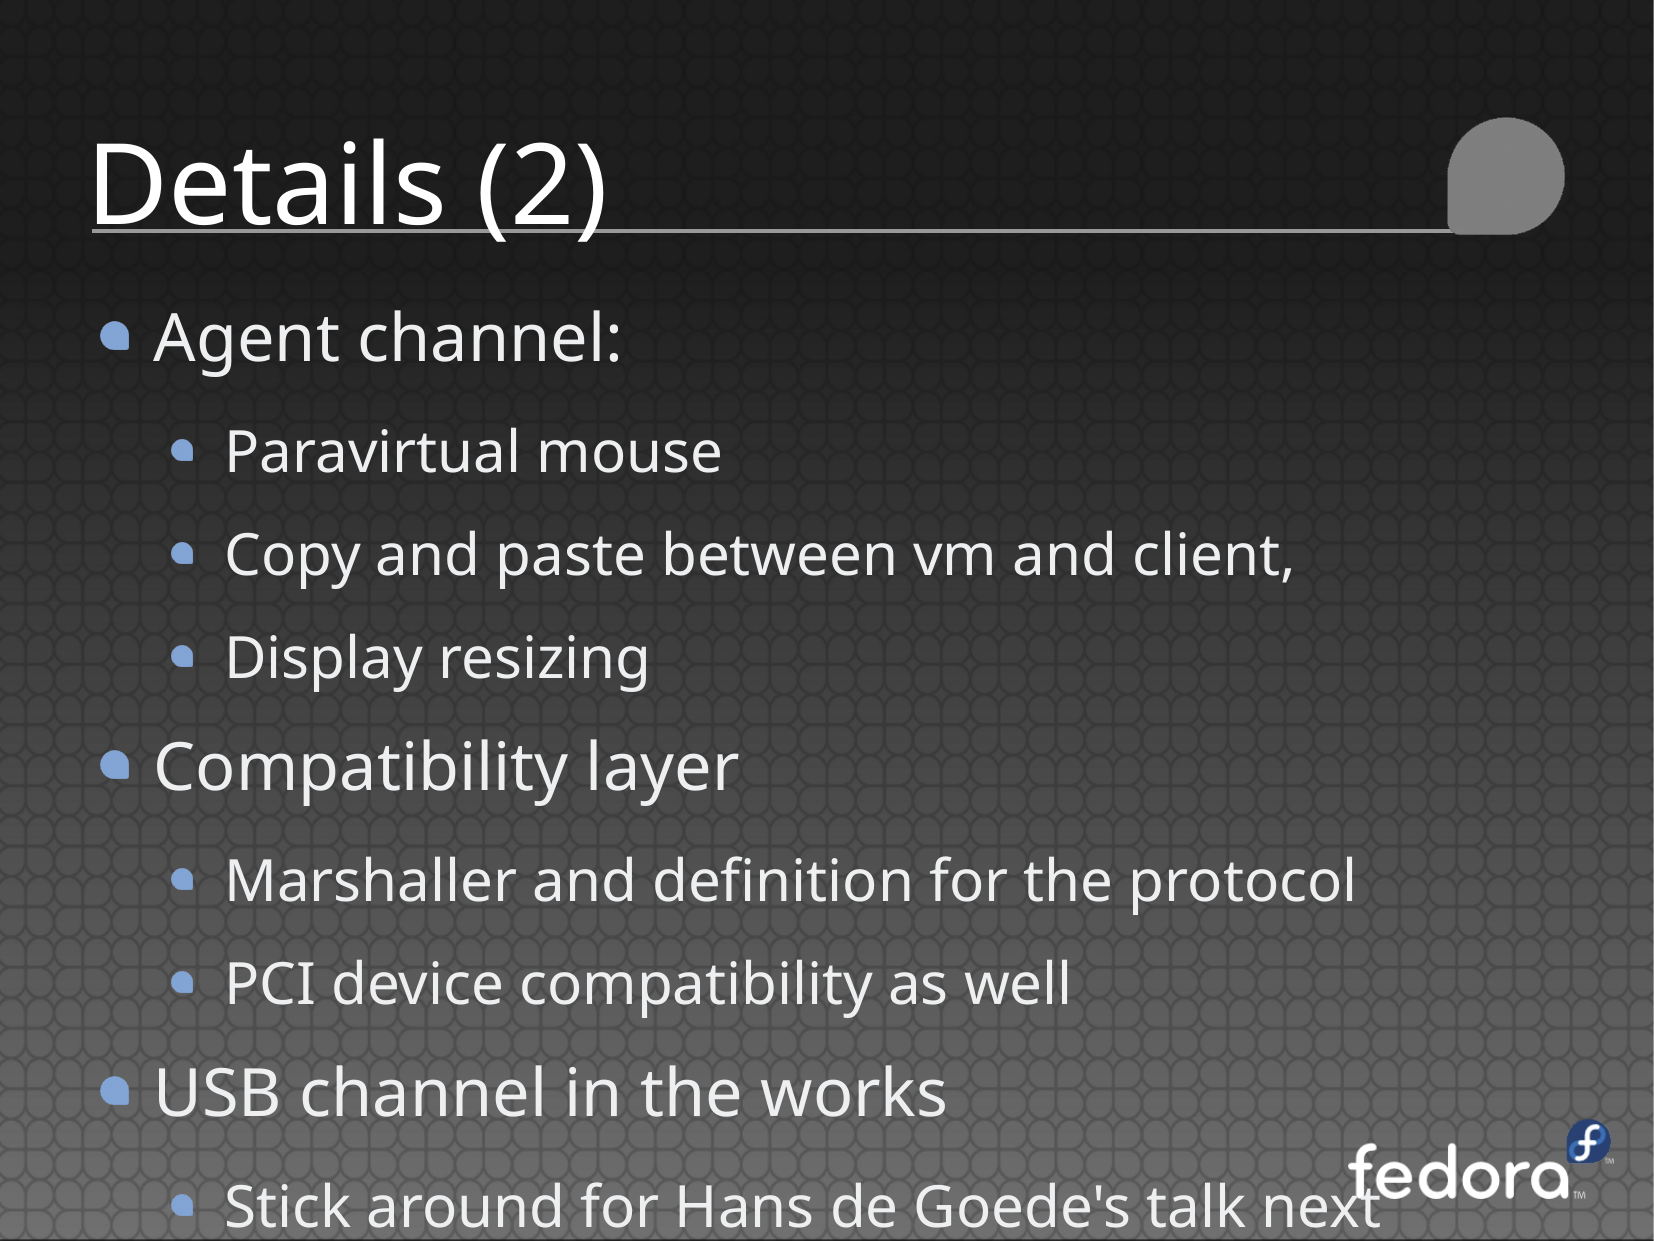

# Details (2)
Agent channel:
Paravirtual mouse
Copy and paste between vm and client,
Display resizing
Compatibility layer
Marshaller and definition for the protocol
PCI device compatibility as well
USB channel in the works
Stick around for Hans de Goede's talk next